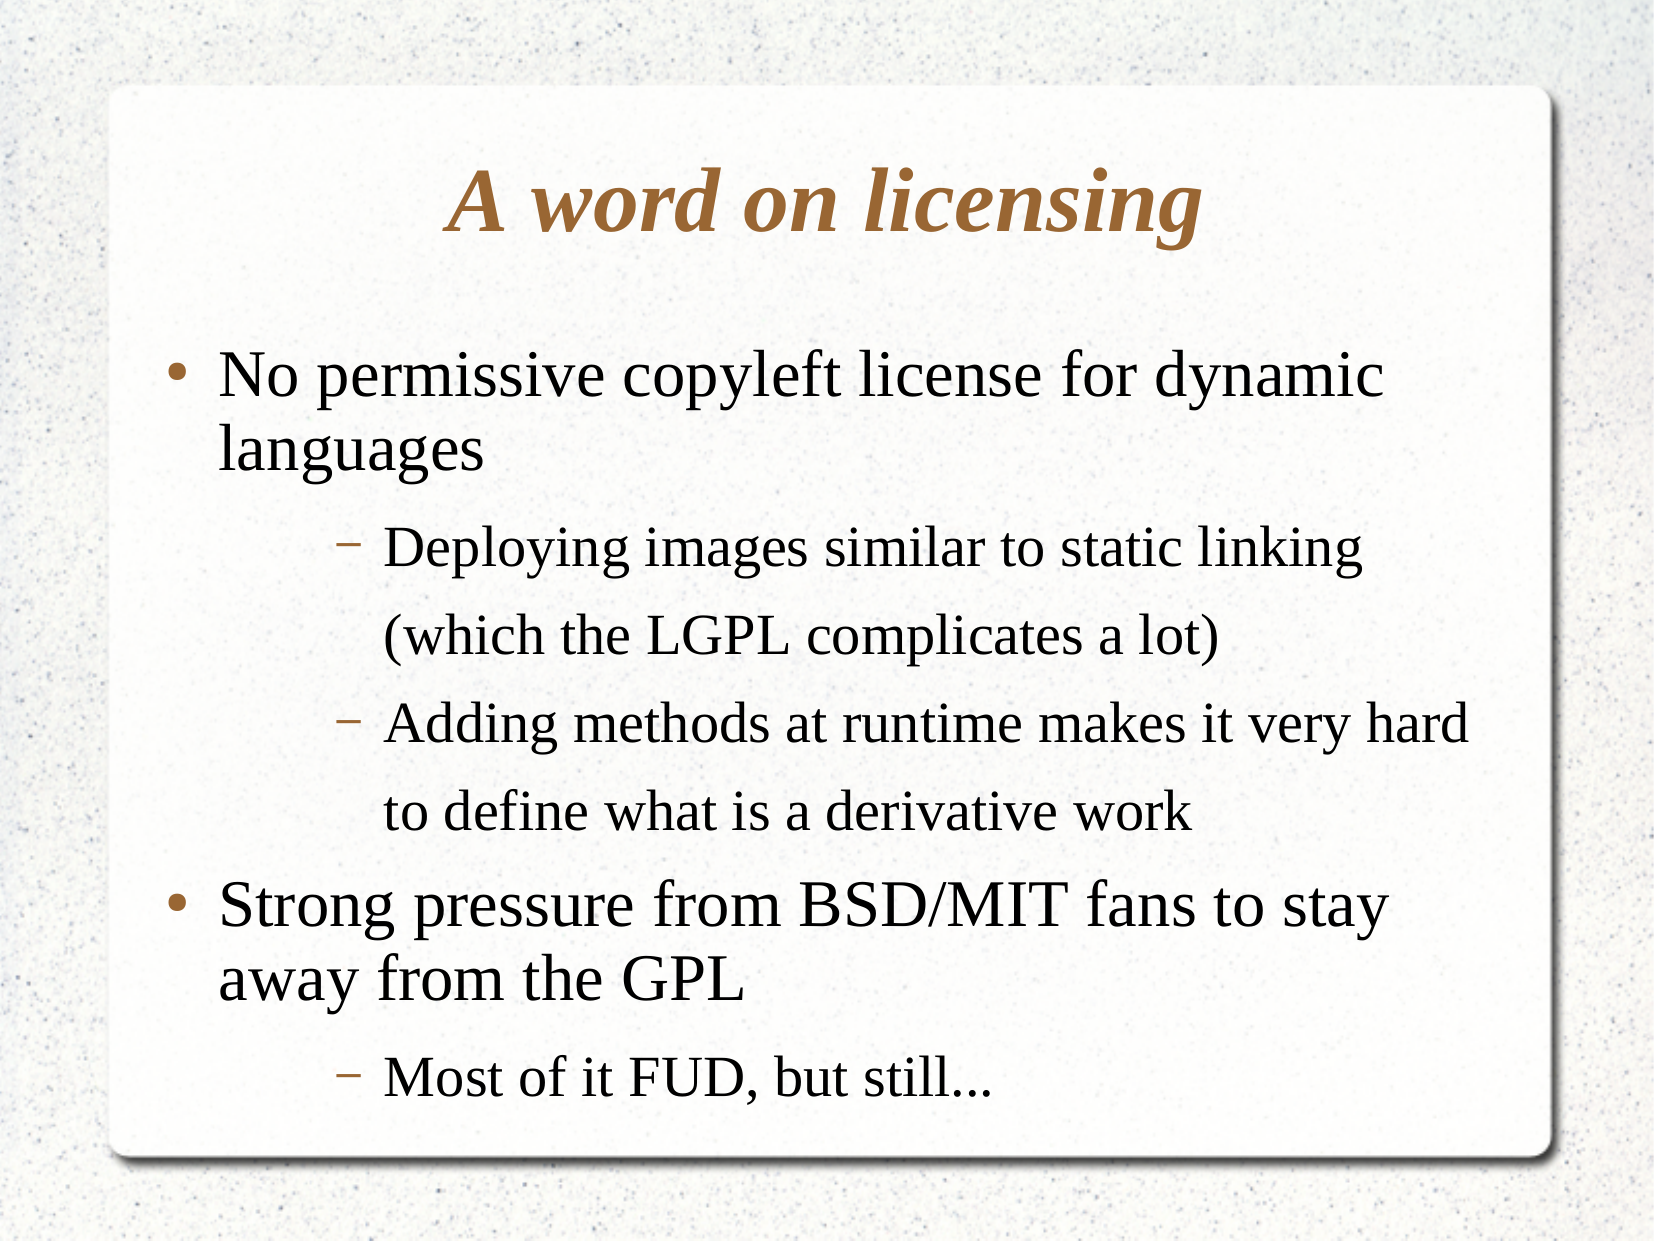

# A word on licensing
No permissive copyleft license for dynamic languages
Deploying images similar to static linking
(which the LGPL complicates a lot)
Adding methods at runtime makes it very hard
to define what is a derivative work
Strong pressure from BSD/MIT fans to stay away from the GPL
Most of it FUD, but still...